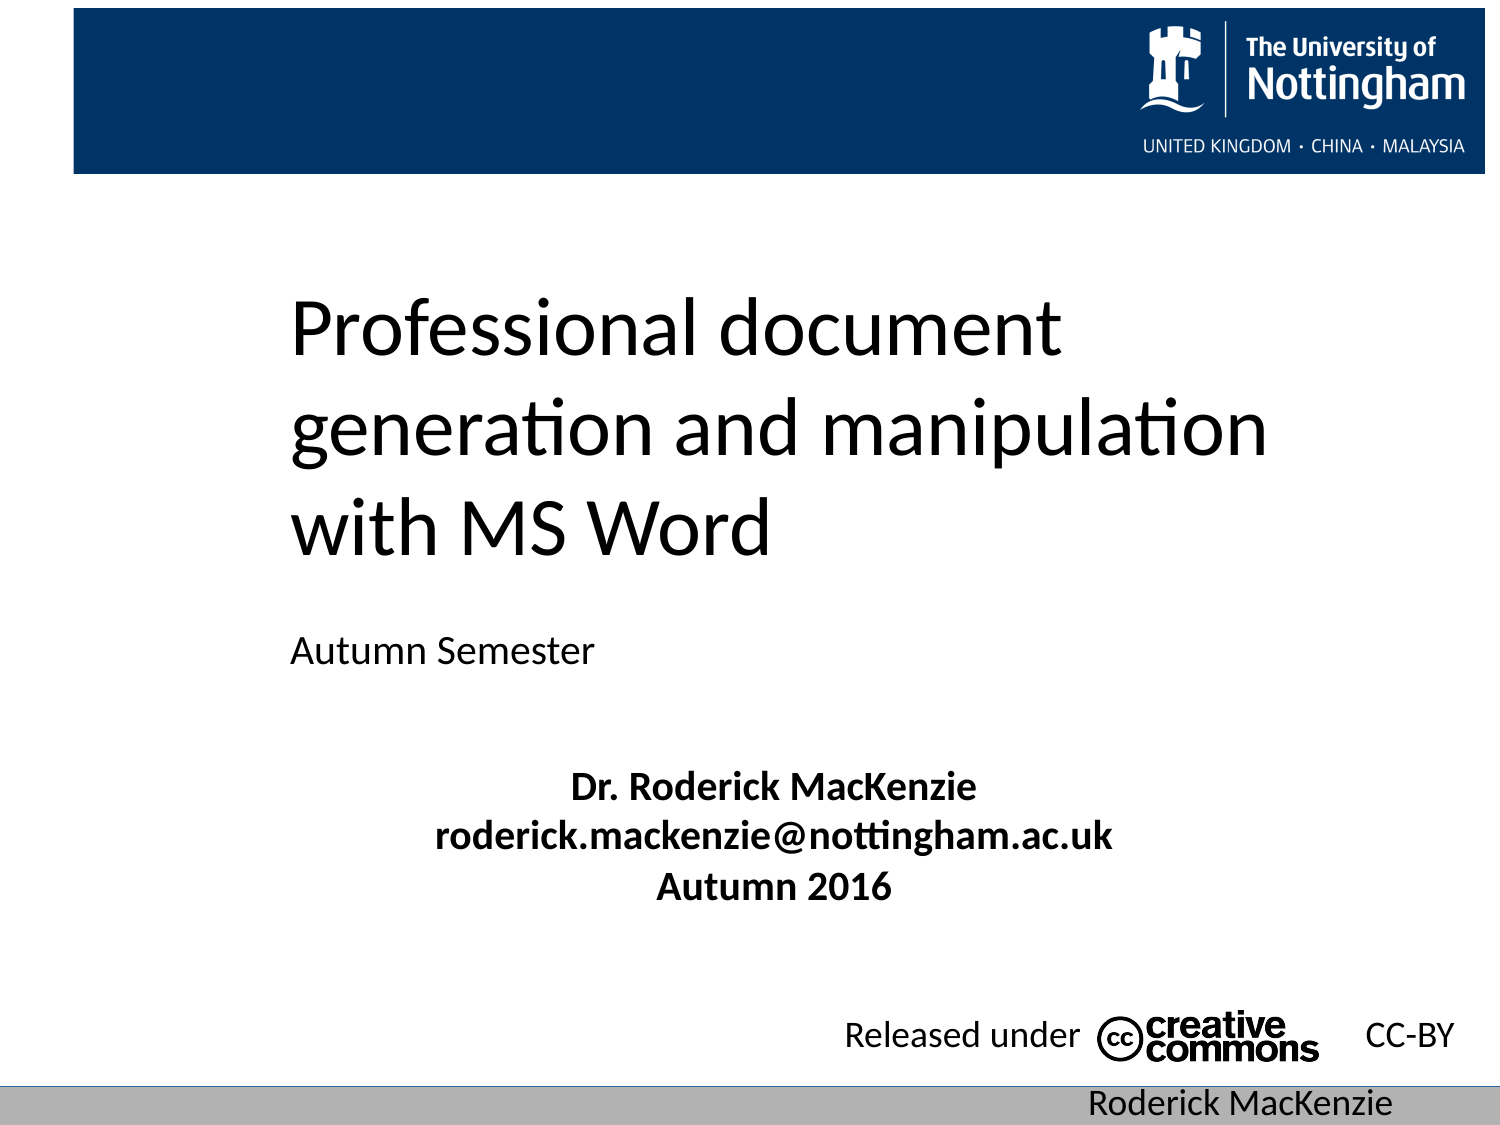

# Professional document generation and manipulation with MS Word Autumn Semester
Dr. Roderick MacKenzie
roderick.mackenzie@nottingham.ac.uk
Autumn 2016
CC-BY
Released under